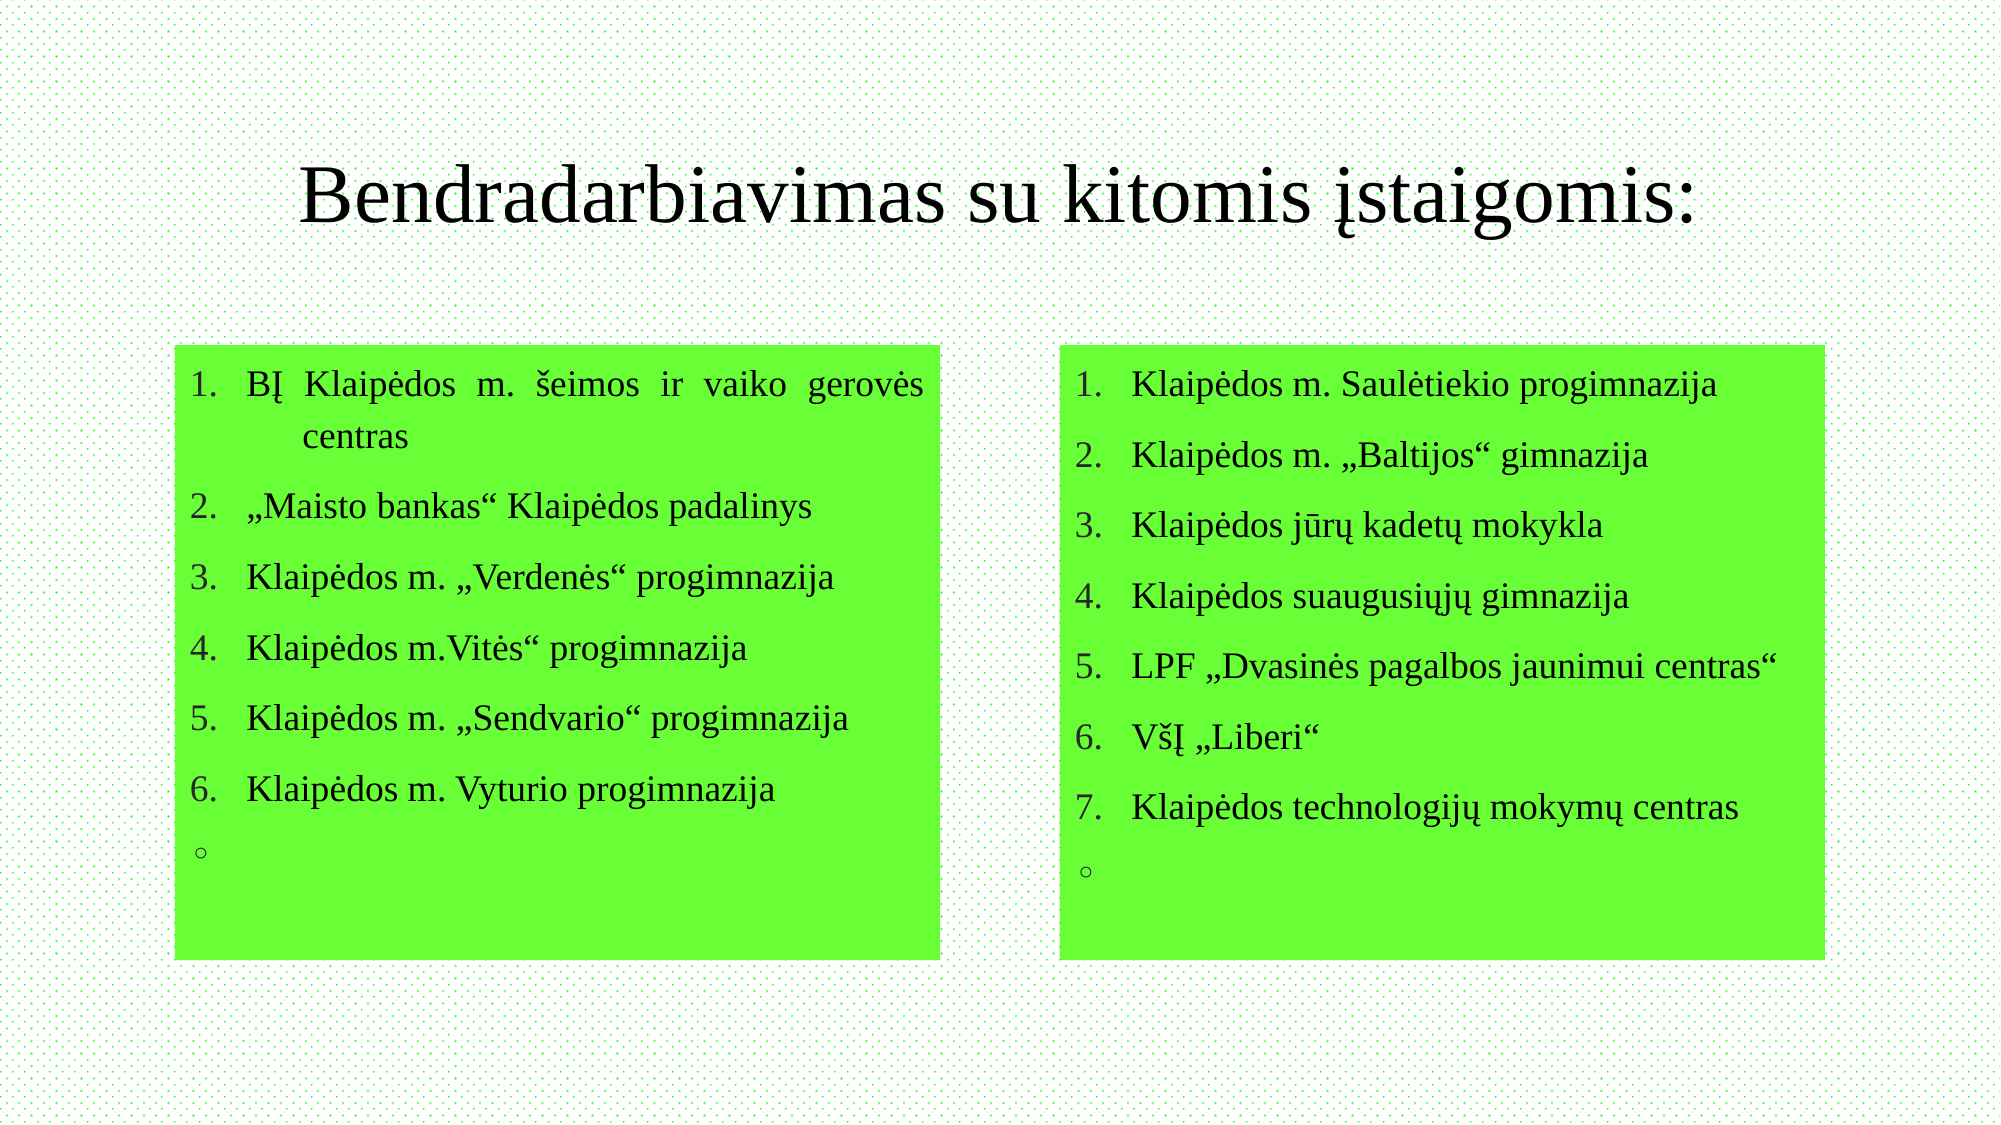

# Bendradarbiavimas su kitomis įstaigomis:
BĮ Klaipėdos m. šeimos ir vaiko gerovės centras
„Maisto bankas“ Klaipėdos padalinys
Klaipėdos m. „Verdenės“ progimnazija
Klaipėdos m.Vitės“ progimnazija
Klaipėdos m. „Sendvario“ progimnazija
Klaipėdos m. Vyturio progimnazija
Klaipėdos m. Saulėtiekio progimnazija
Klaipėdos m. „Baltijos“ gimnazija
Klaipėdos jūrų kadetų mokykla
Klaipėdos suaugusiųjų gimnazija
LPF „Dvasinės pagalbos jaunimui centras“
VšĮ „Liberi“
Klaipėdos technologijų mokymų centras